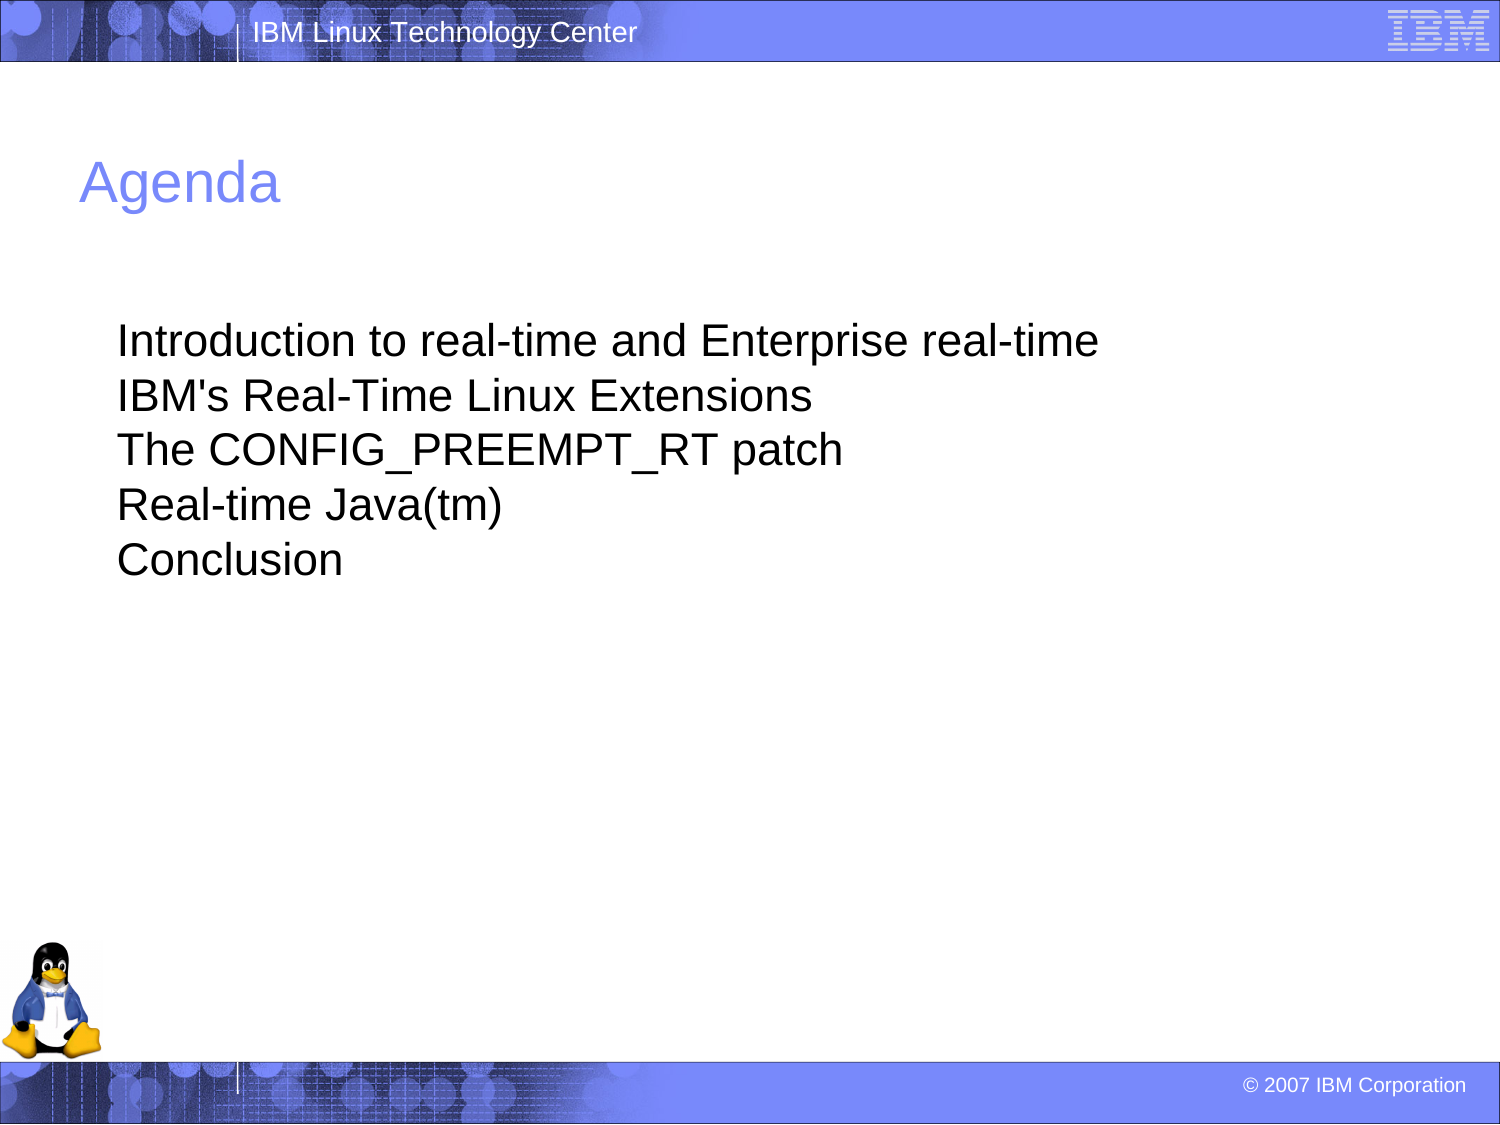

# Agenda
Introduction to real-time and Enterprise real-time
IBM's Real-Time Linux Extensions
The CONFIG_PREEMPT_RT patch
Real-time Java(tm)
Conclusion